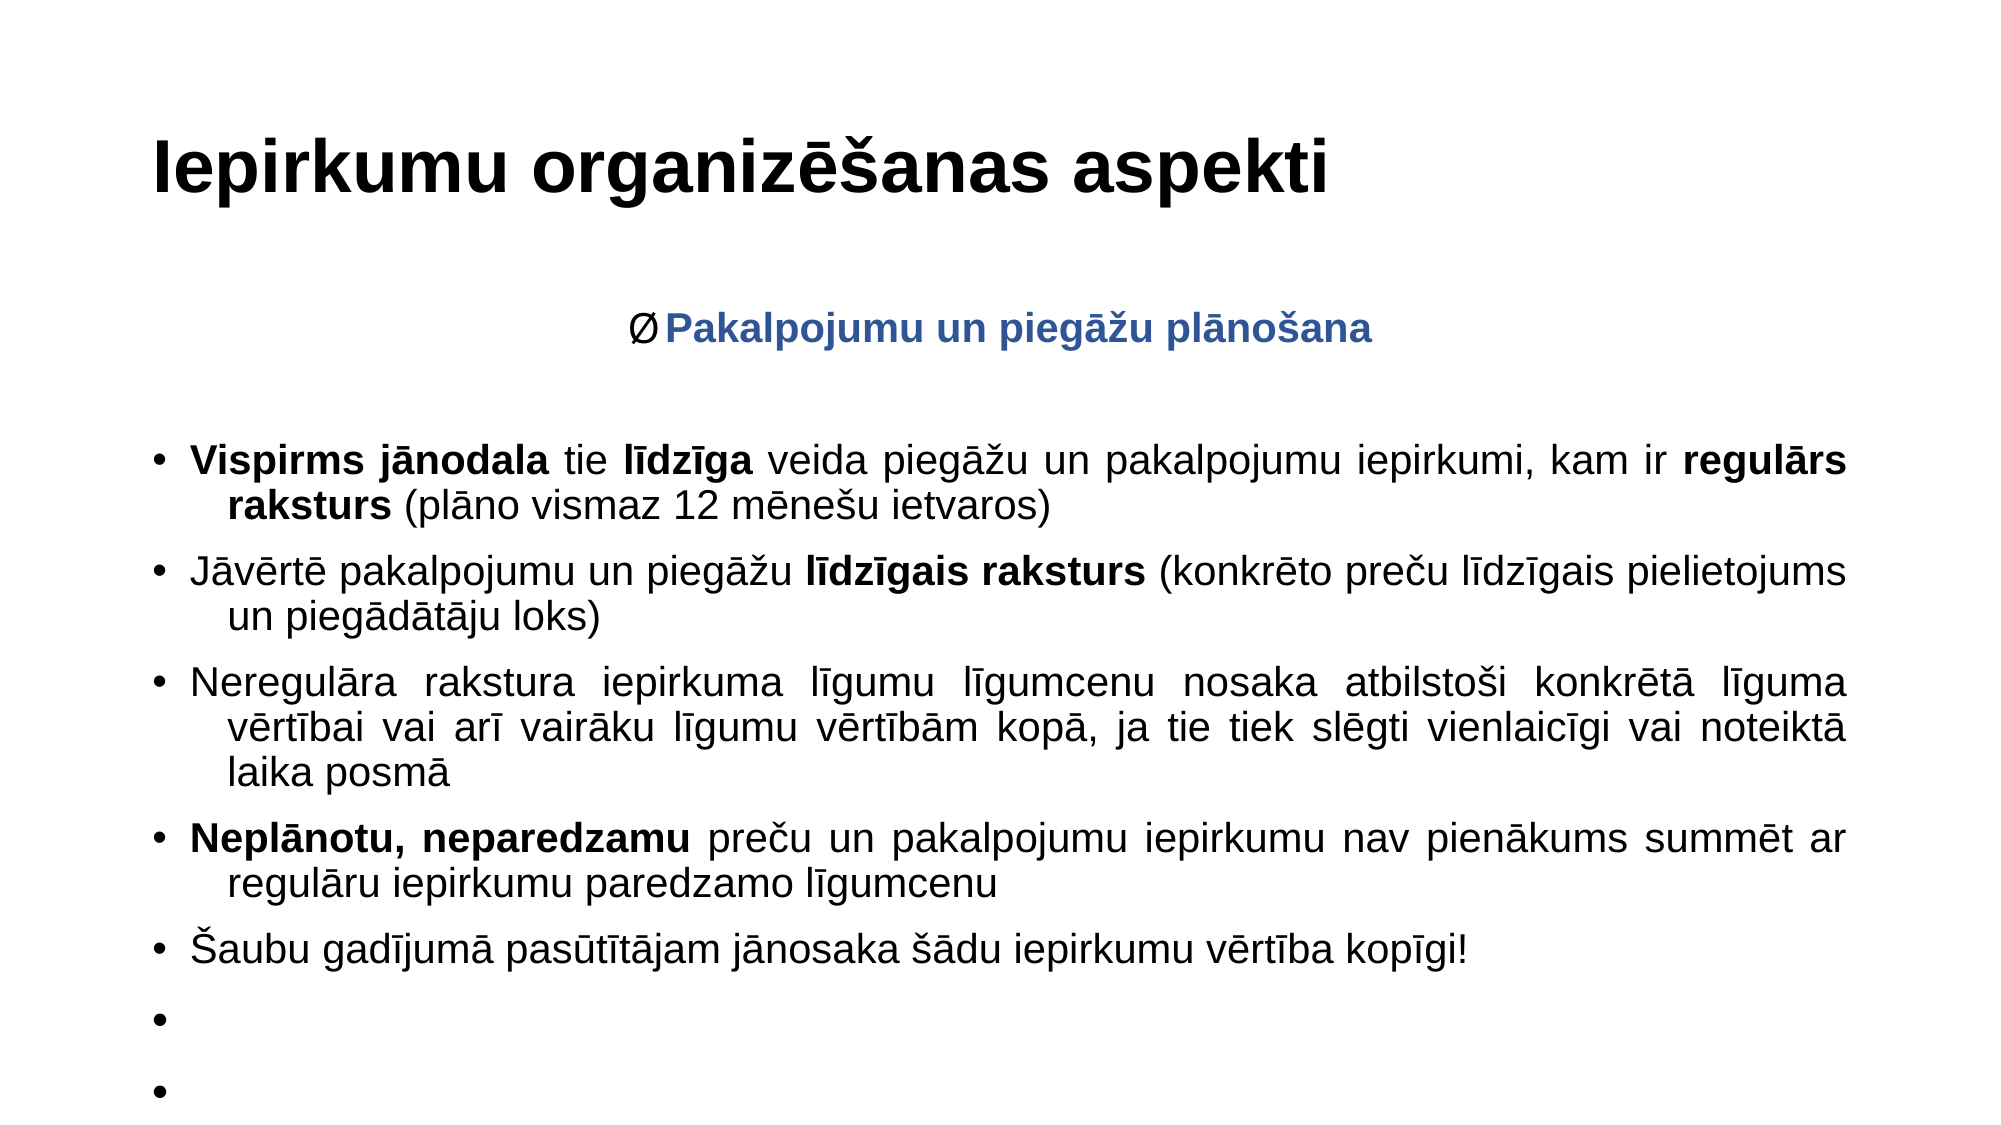

# Iepirkumu organizēšanas aspekti
Pakalpojumu un piegāžu plānošana
Vispirms jānodala tie līdzīga veida piegāžu un pakalpojumu iepirkumi, kam ir regulārs raksturs (plāno vismaz 12 mēnešu ietvaros)
Jāvērtē pakalpojumu un piegāžu līdzīgais raksturs (konkrēto preču līdzīgais pielietojums un piegādātāju loks)
Neregulāra rakstura iepirkuma līgumu līgumcenu nosaka atbilstoši konkrētā līguma vērtībai vai arī vairāku līgumu vērtībām kopā, ja tie tiek slēgti vienlaicīgi vai noteiktā laika posmā
Neplānotu, neparedzamu preču un pakalpojumu iepirkumu nav pienākums summēt ar regulāru iepirkumu paredzamo līgumcenu
Šaubu gadījumā pasūtītājam jānosaka šādu iepirkumu vērtība kopīgi!